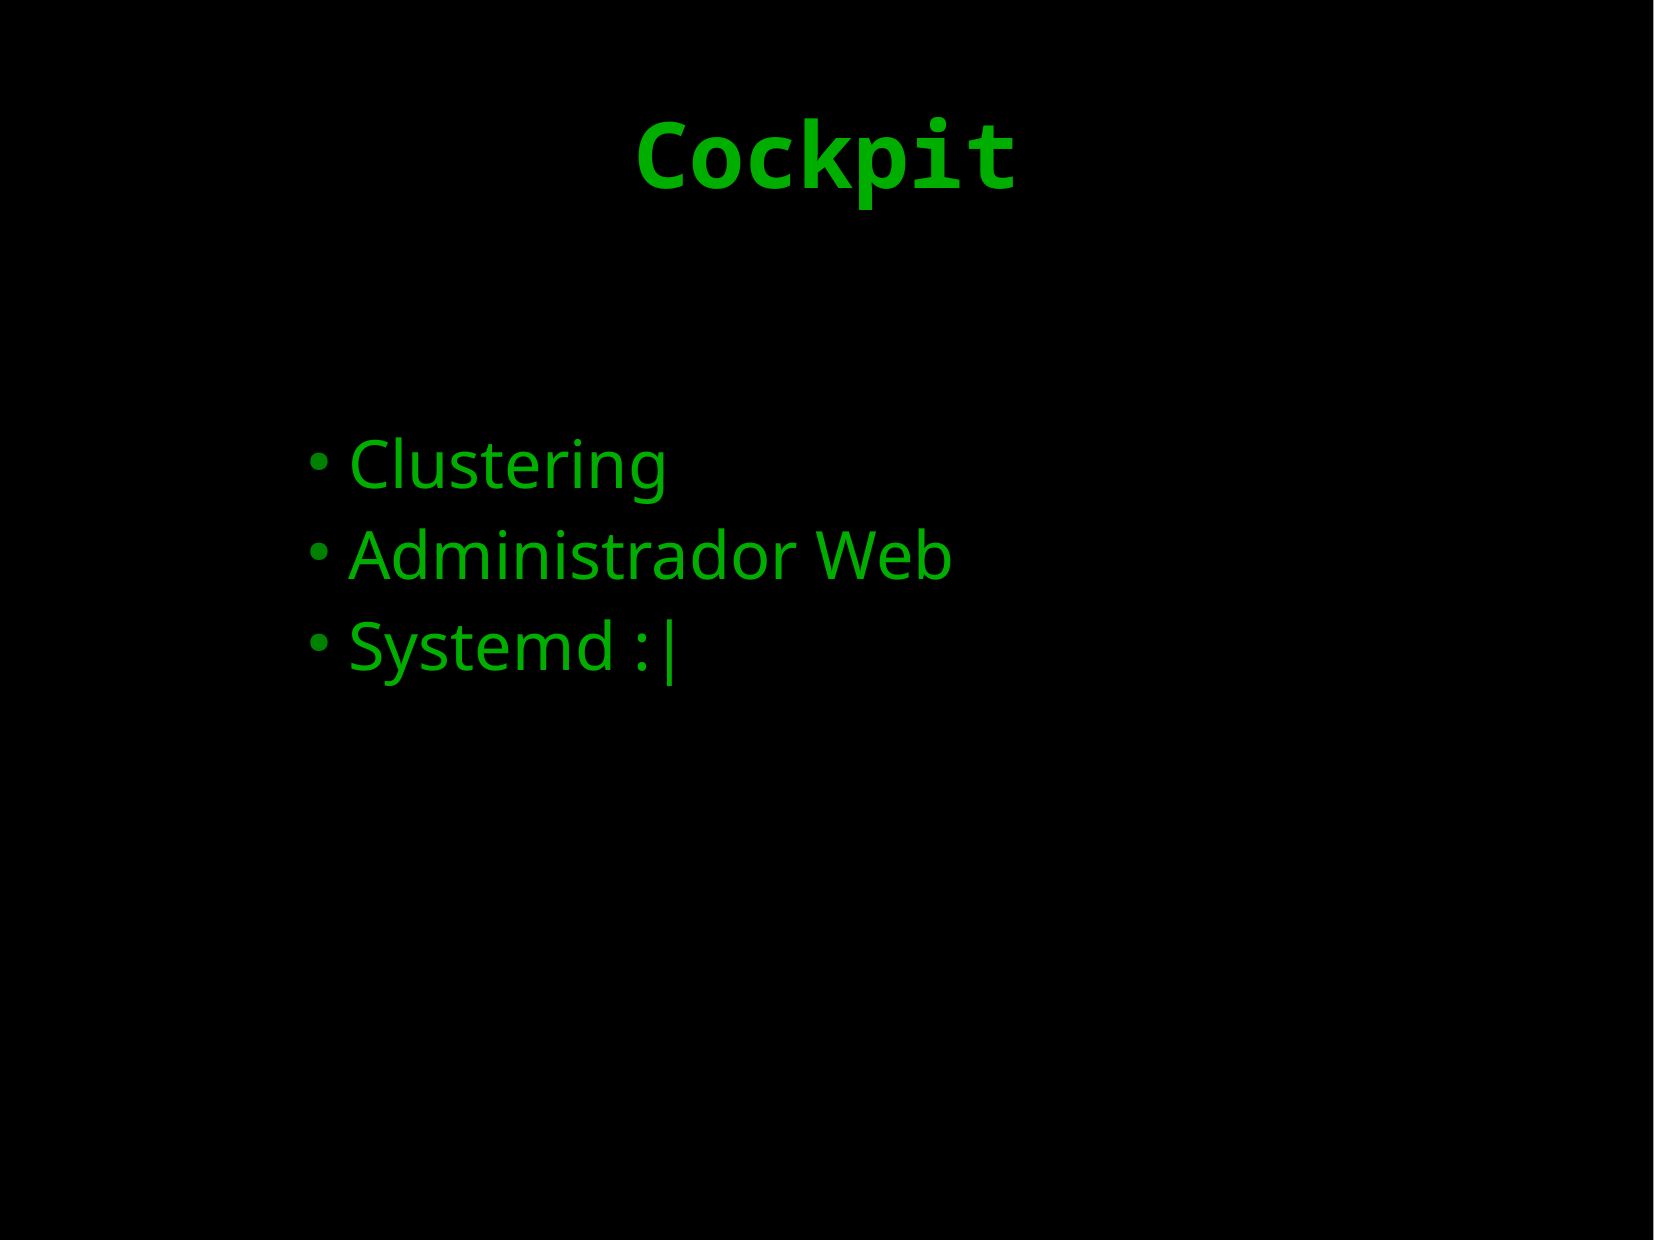

# Cockpit
 Clustering
 Administrador Web
 Systemd :|